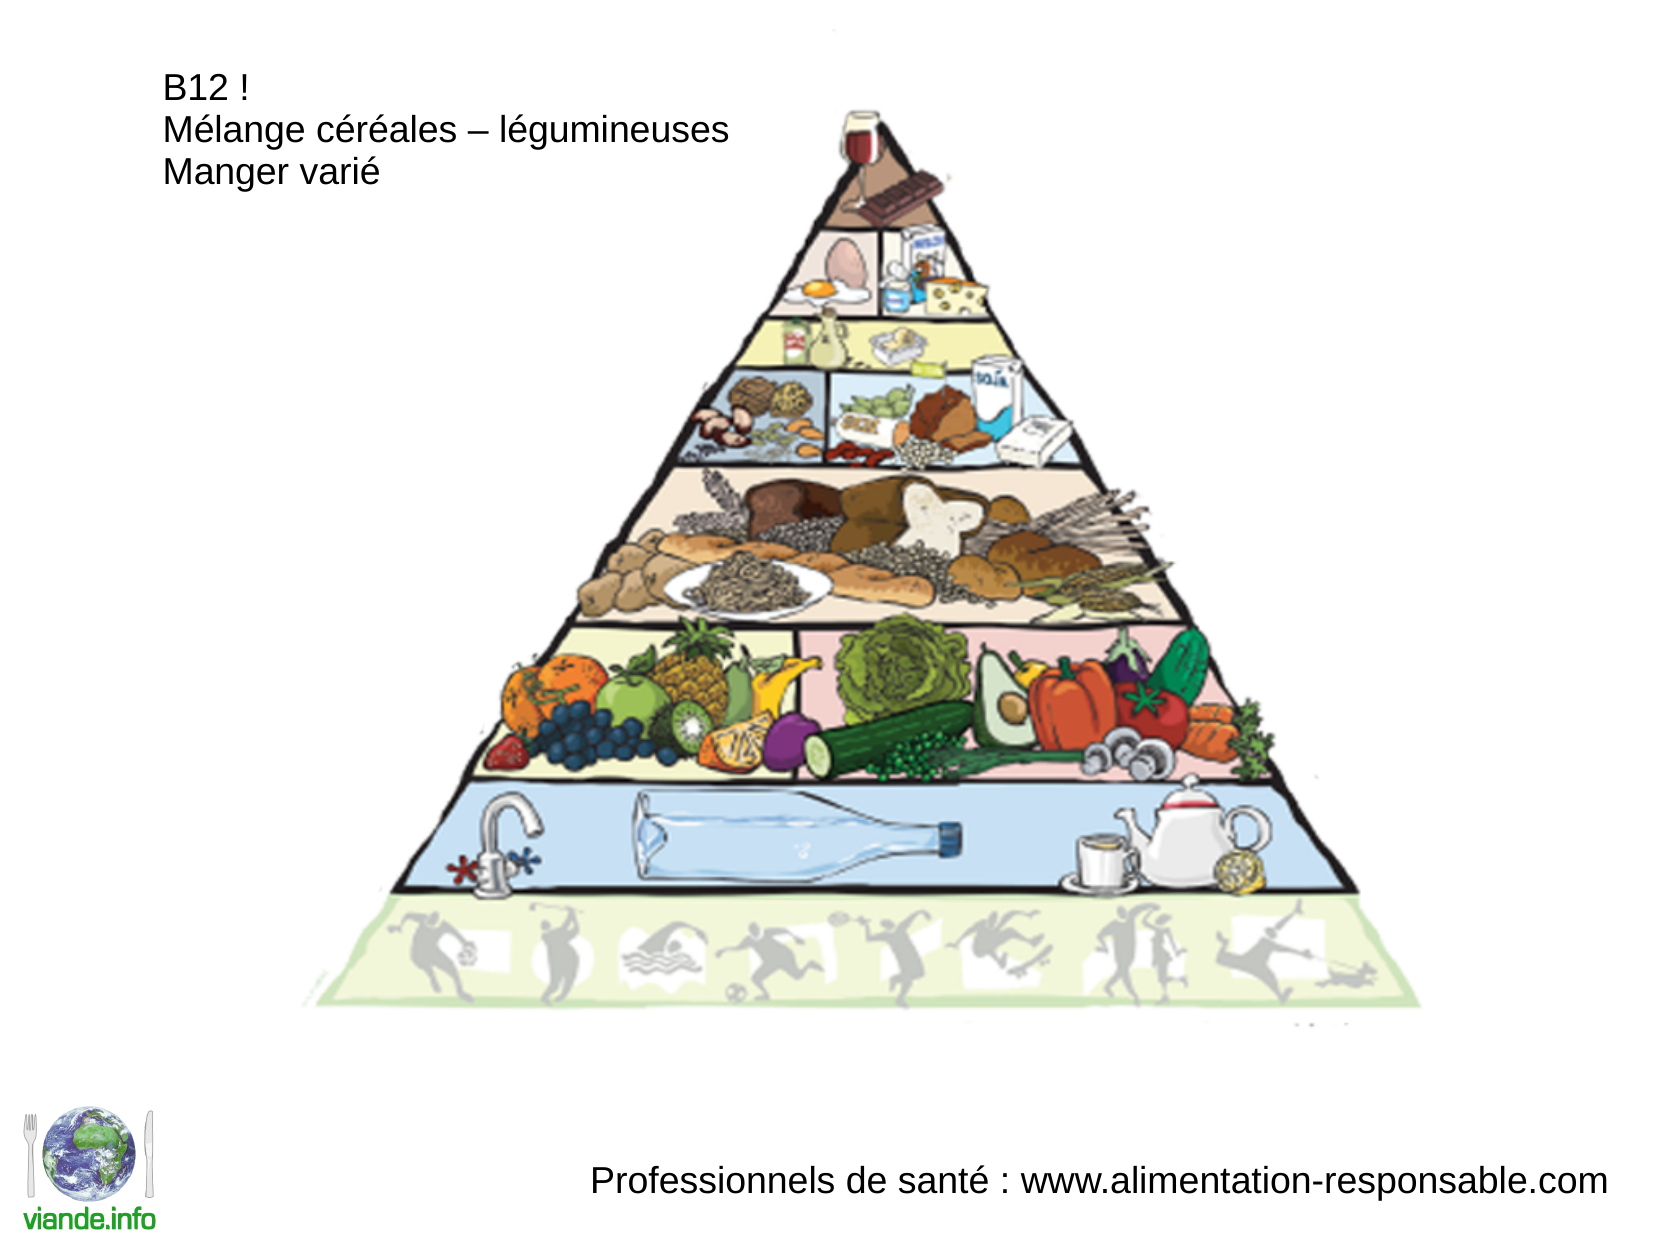

B12 !
Mélange céréales – légumineuses
Manger varié
Professionnels de santé : www.alimentation-responsable.com